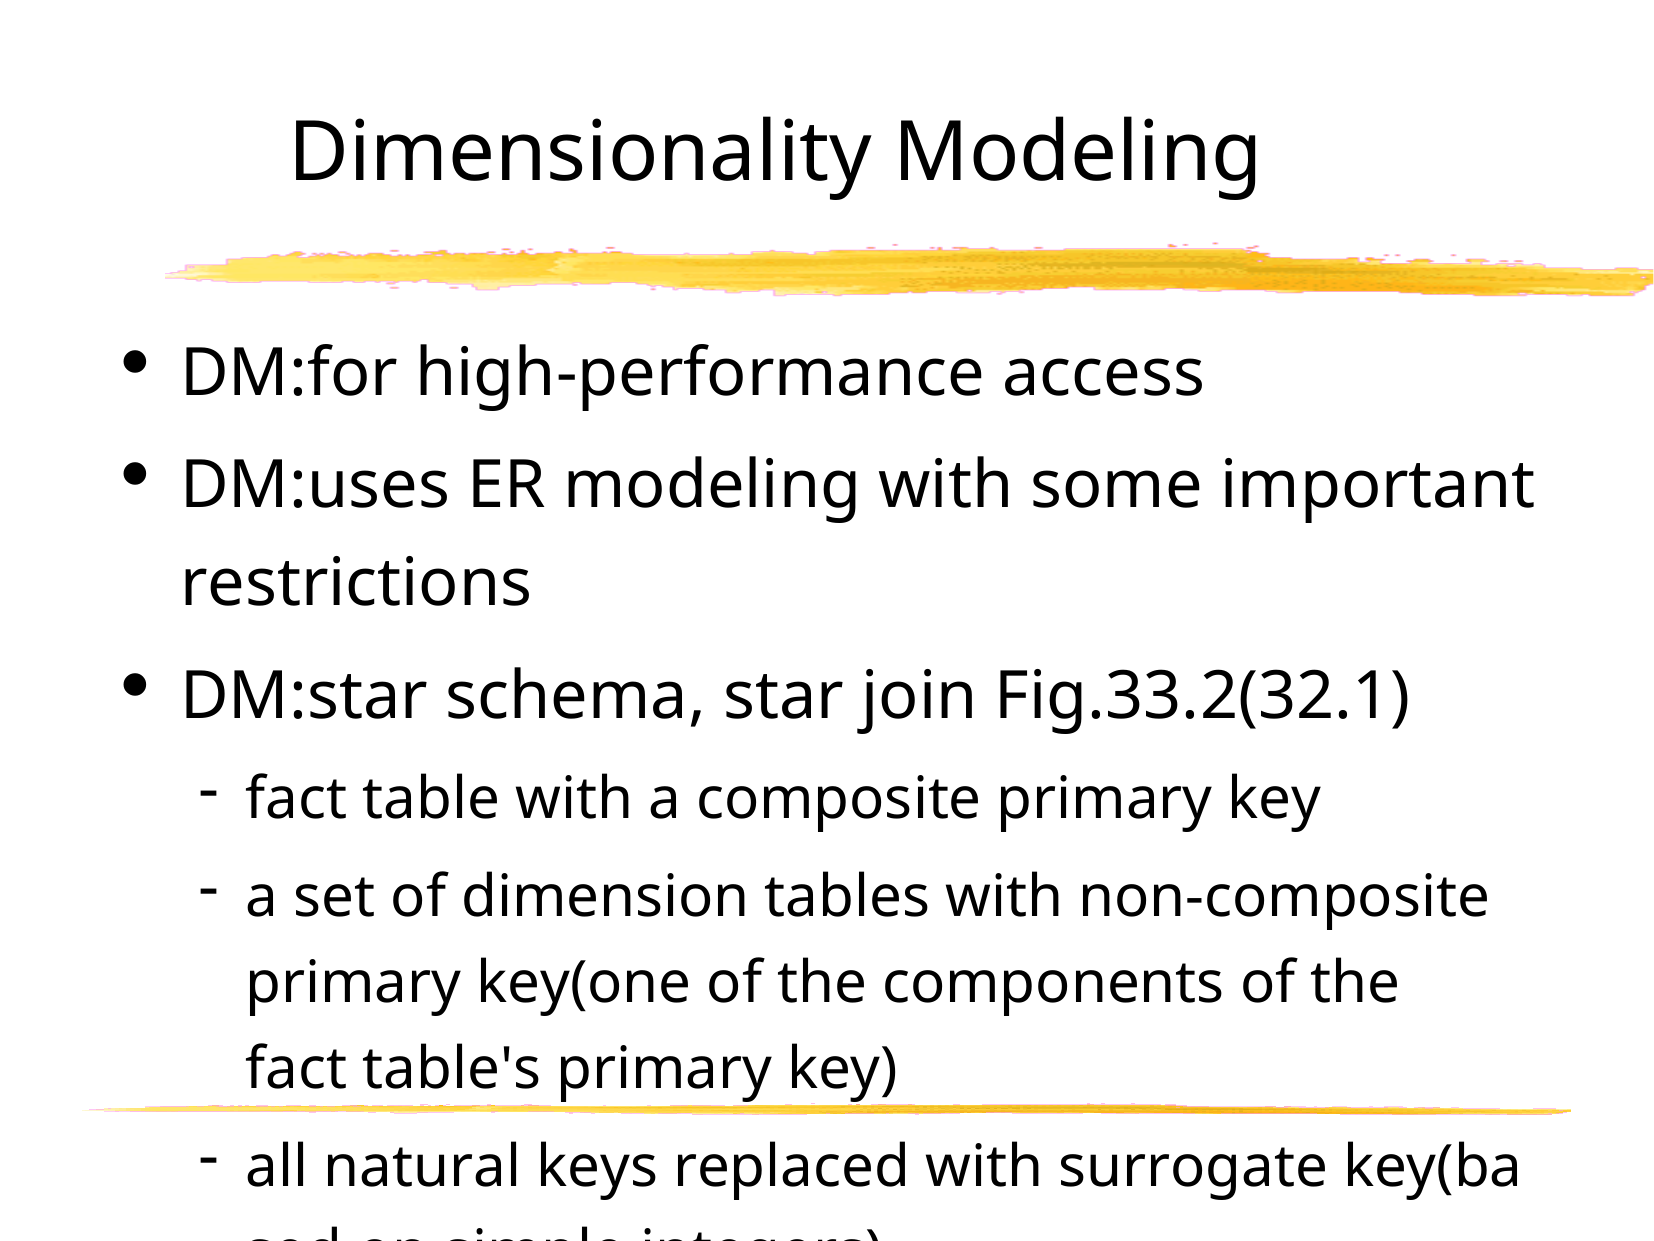

# Dimensionality Modeling
DM:for high-performance access
DM:uses ER modeling with some important restrictions
DM:star schema, star join Fig.33.2(32.1)
fact table with a composite primary key
a set of dimension tables with non-composite primary key(one of the components of the
fact table's primary key)
all natural keys replaced with surrogate key(based on simple integers)